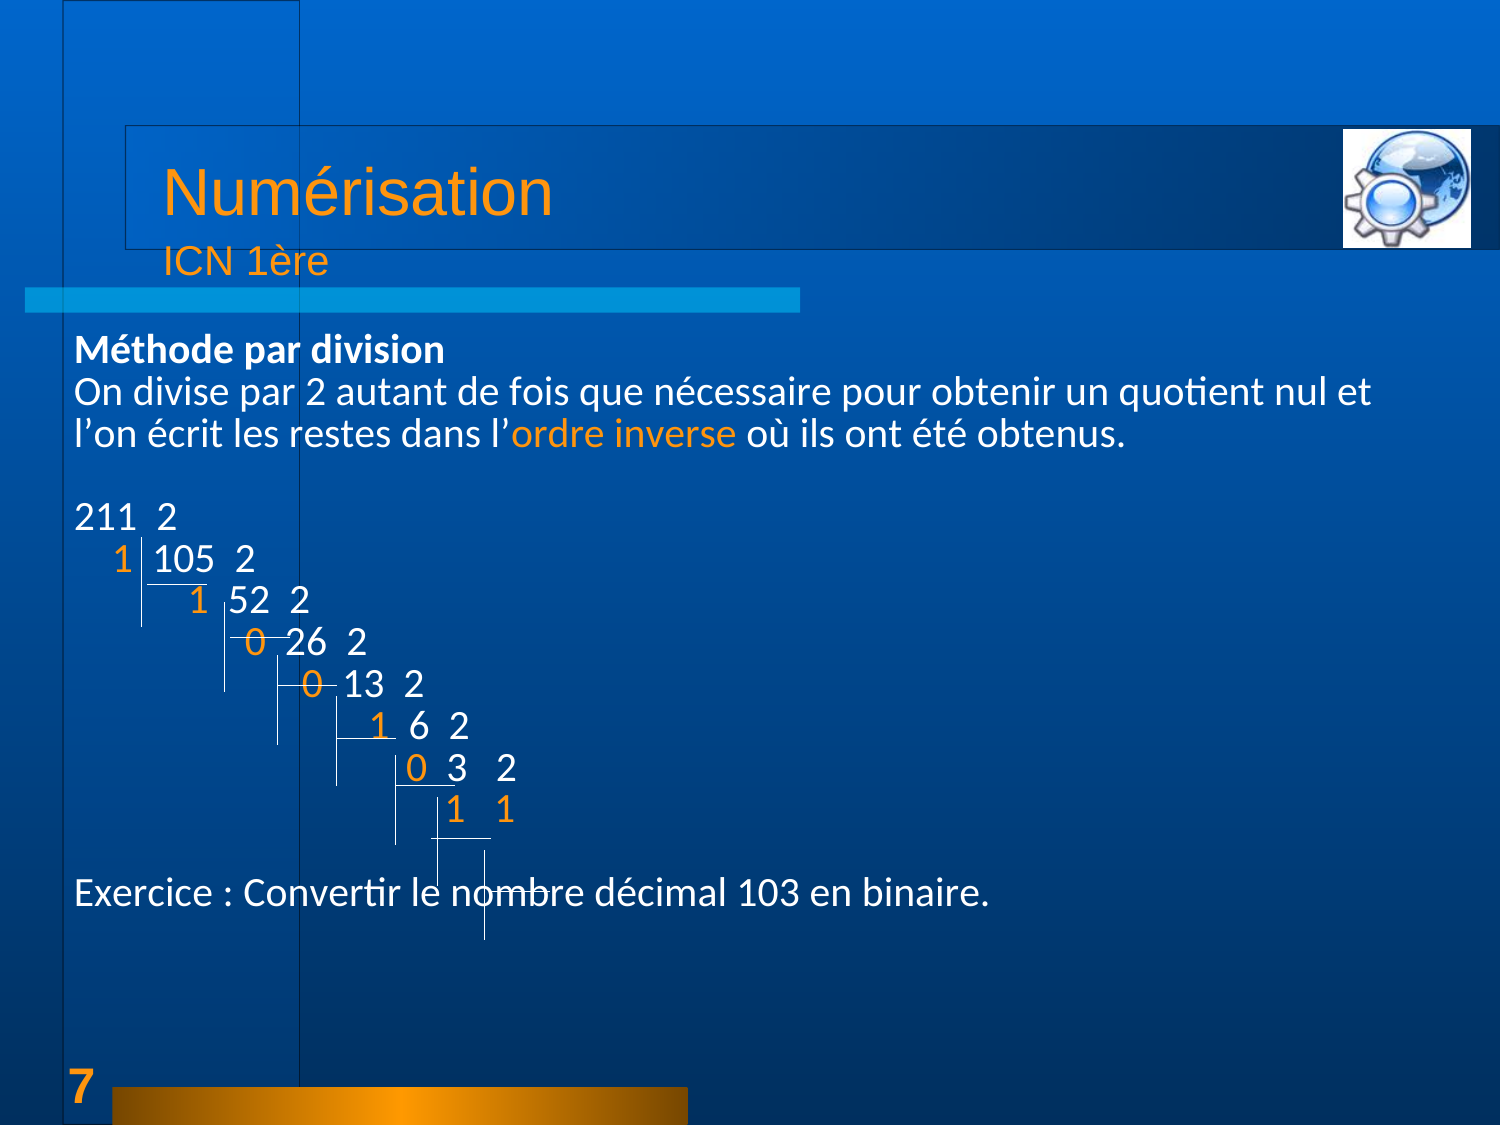

Méthode par division
On divise par 2 autant de fois que nécessaire pour obtenir un quotient nul et
l’on écrit les restes dans l’ordre inverse où ils ont été obtenus.
211 2
 1 105 2
 1 52 2
 0 26 2
 0 13 2
 1 6 2
 0 3 2
 1 1
Exercice : Convertir le nombre décimal 103 en binaire.